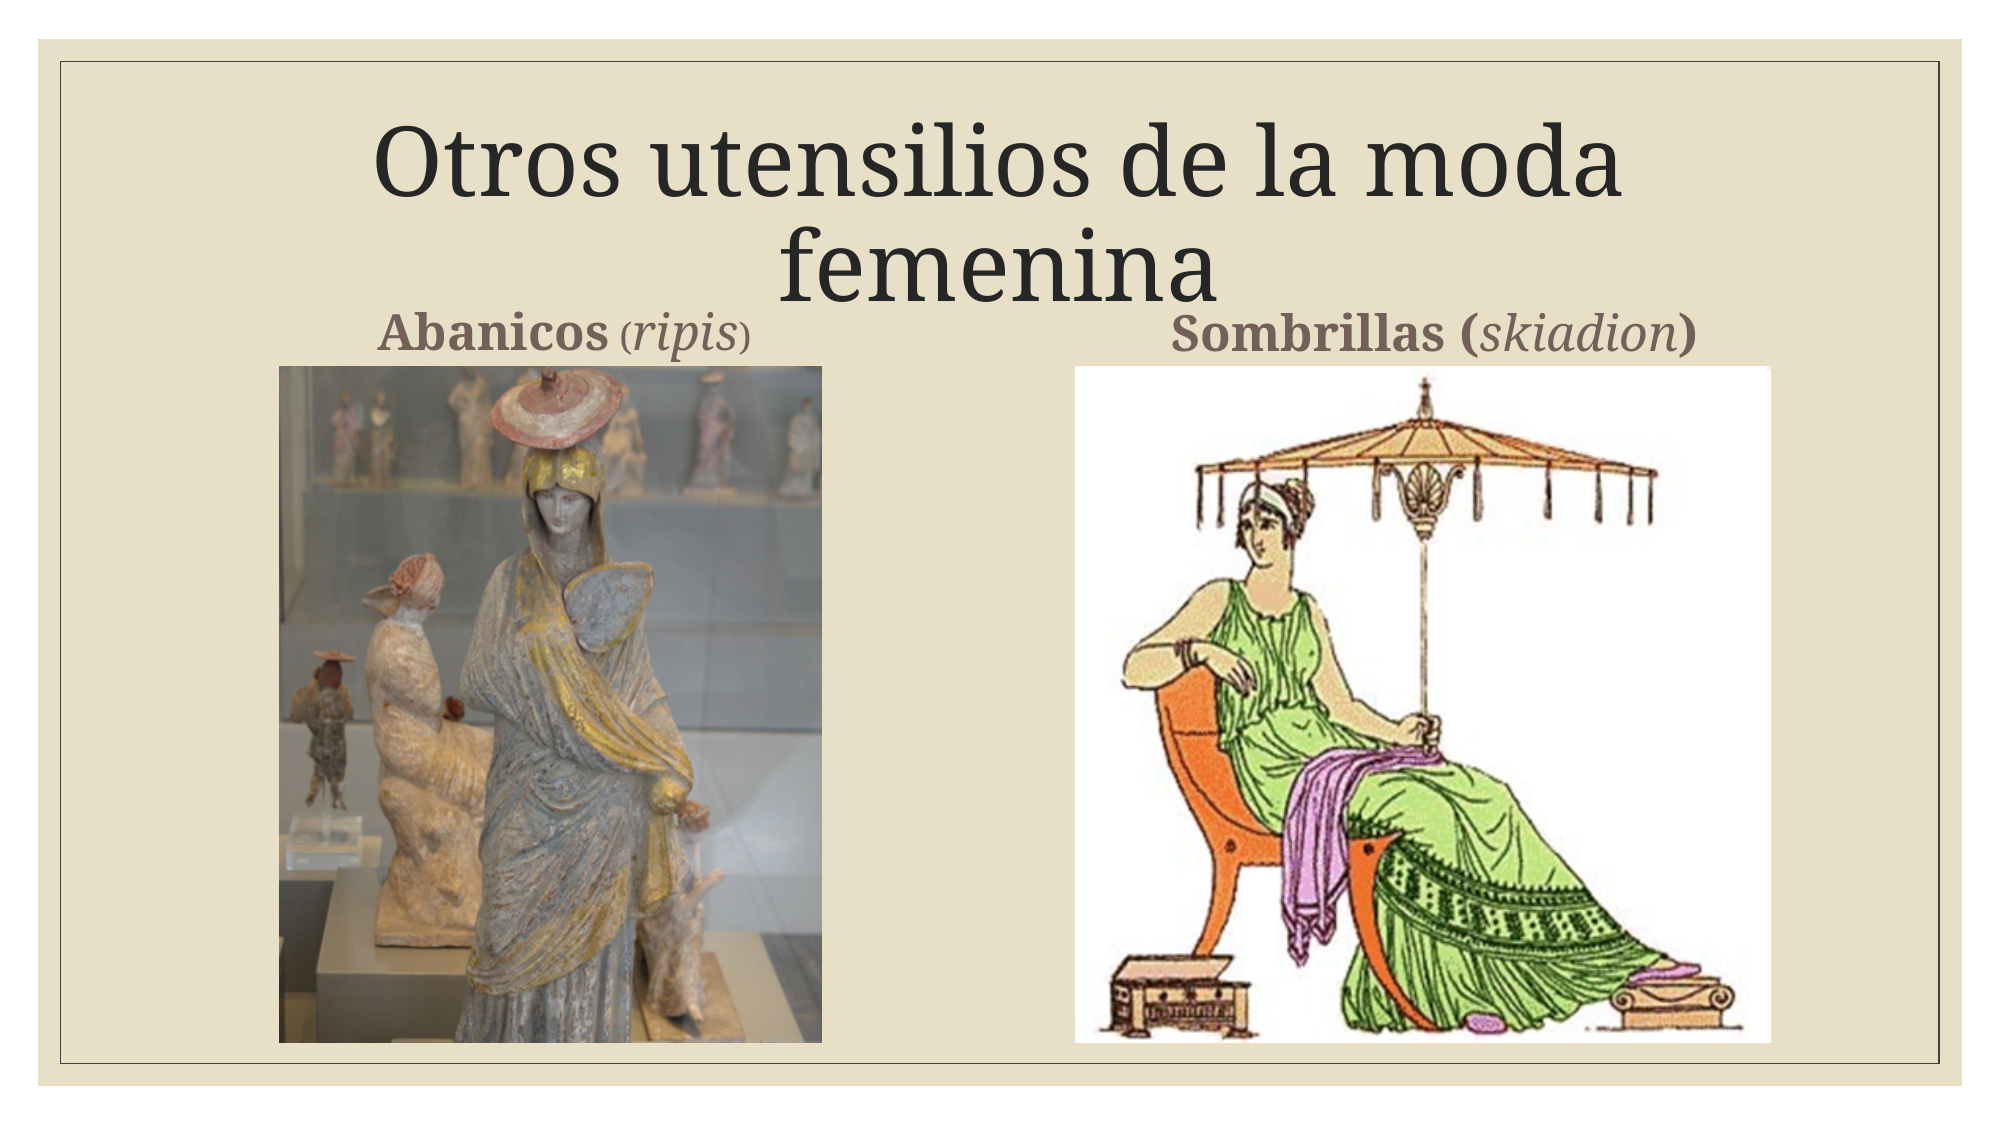

# Otros utensilios de la moda femenina
Abanicos (ripis)
Sombrillas (skiadion)